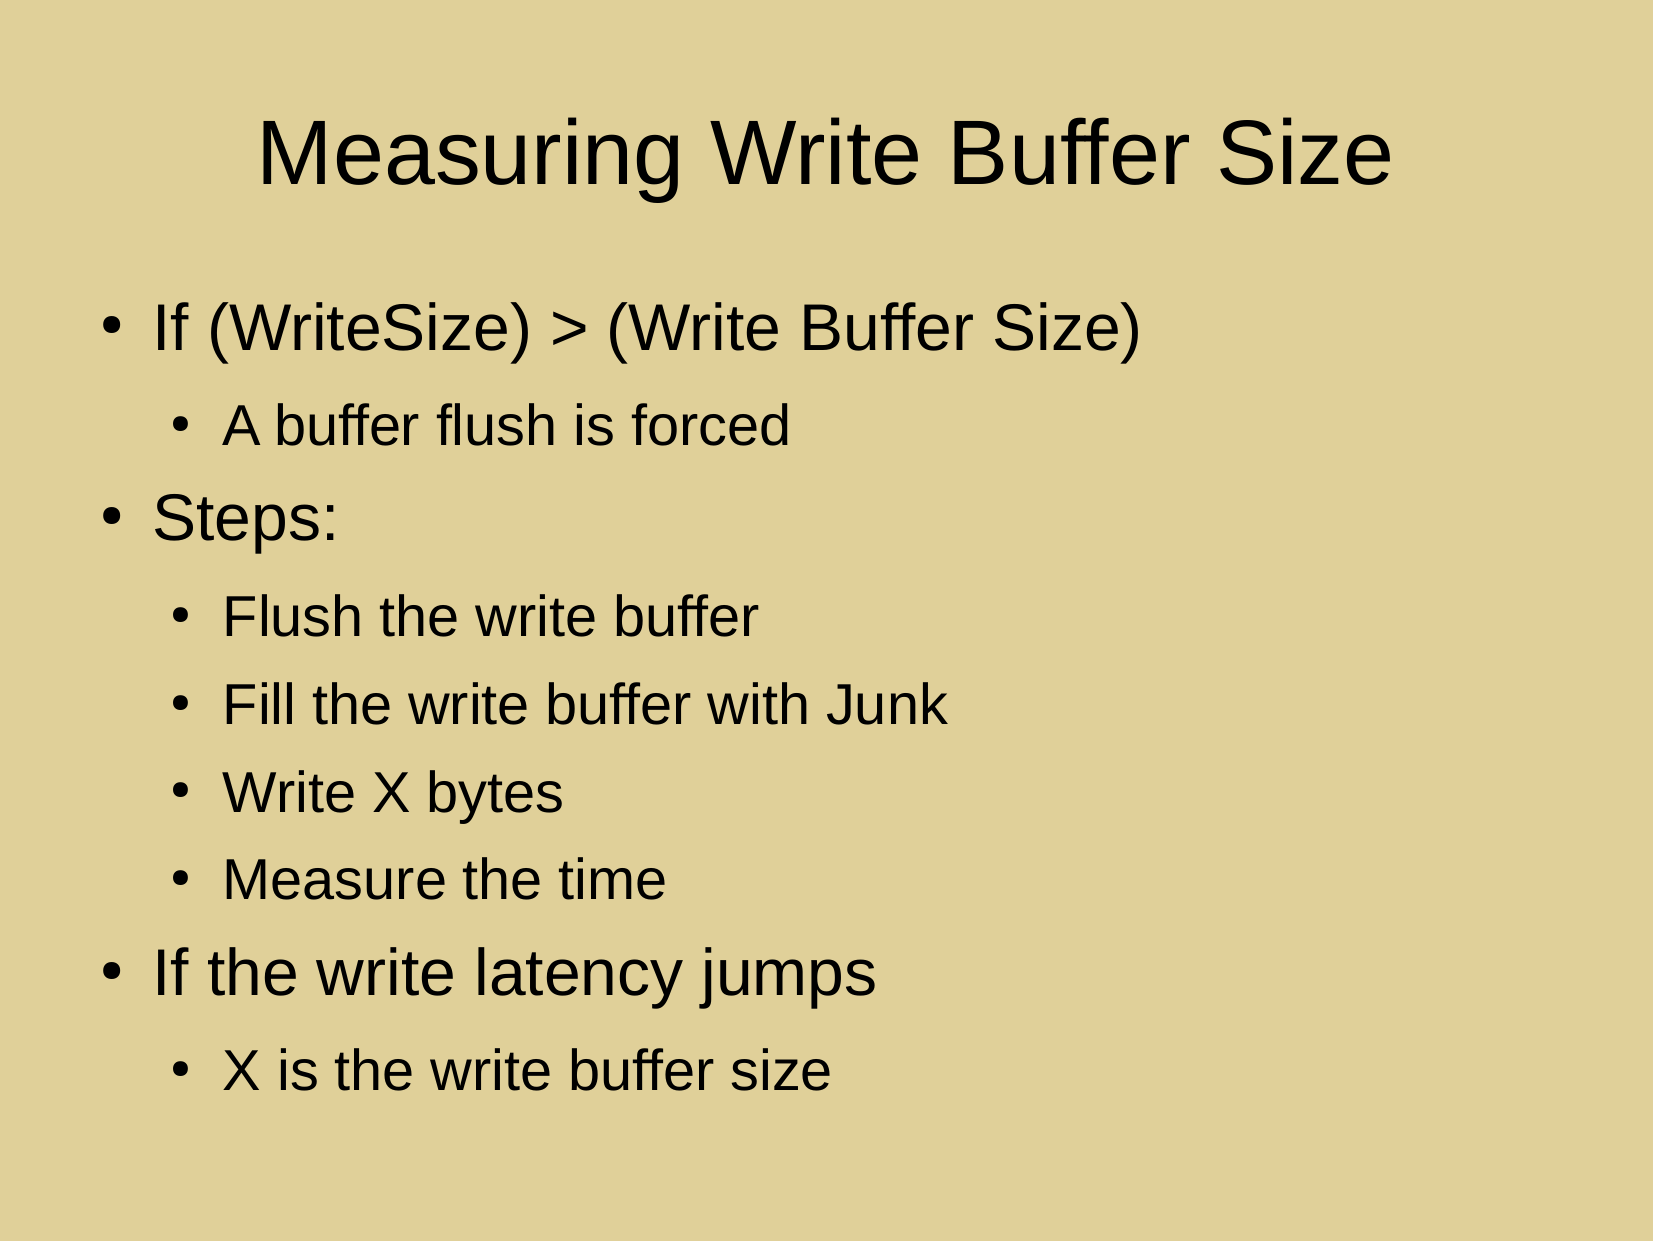

# Measuring Write Buffer Size
If (WriteSize) > (Write Buffer Size)
A buffer flush is forced
Steps:
Flush the write buffer
Fill the write buffer with Junk
Write X bytes
Measure the time
If the write latency jumps
X is the write buffer size